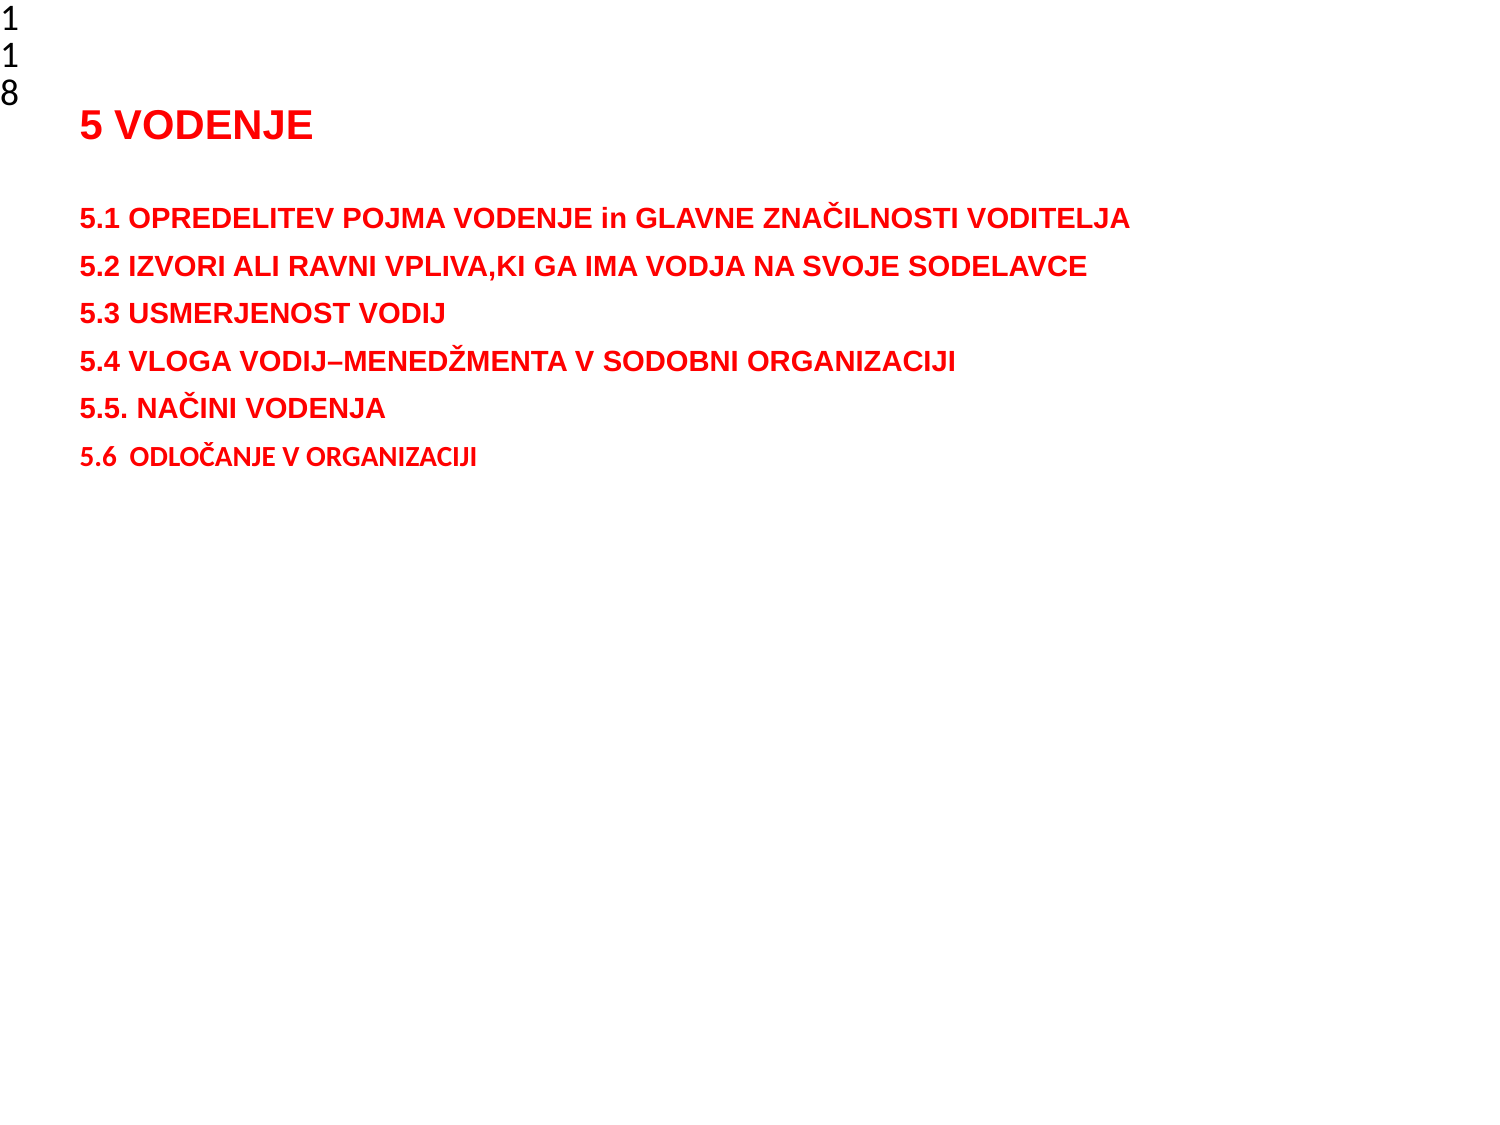

5 VODENJE
5.1 OPREDELITEV POJMA VODENJE in GLAVNE ZNAČILNOSTI VODITELJA
5.2 IZVORI ALI RAVNI VPLIVA,KI GA IMA VODJA NA SVOJE SODELAVCE
5.3 USMERJENOST VODIJ
5.4 VLOGA VODIJ–MENEDŽMENTA V SODOBNI ORGANIZACIJI
5.5. NAČINI VODENJA
5.6 ODLOČANJE V ORGANIZACIJI